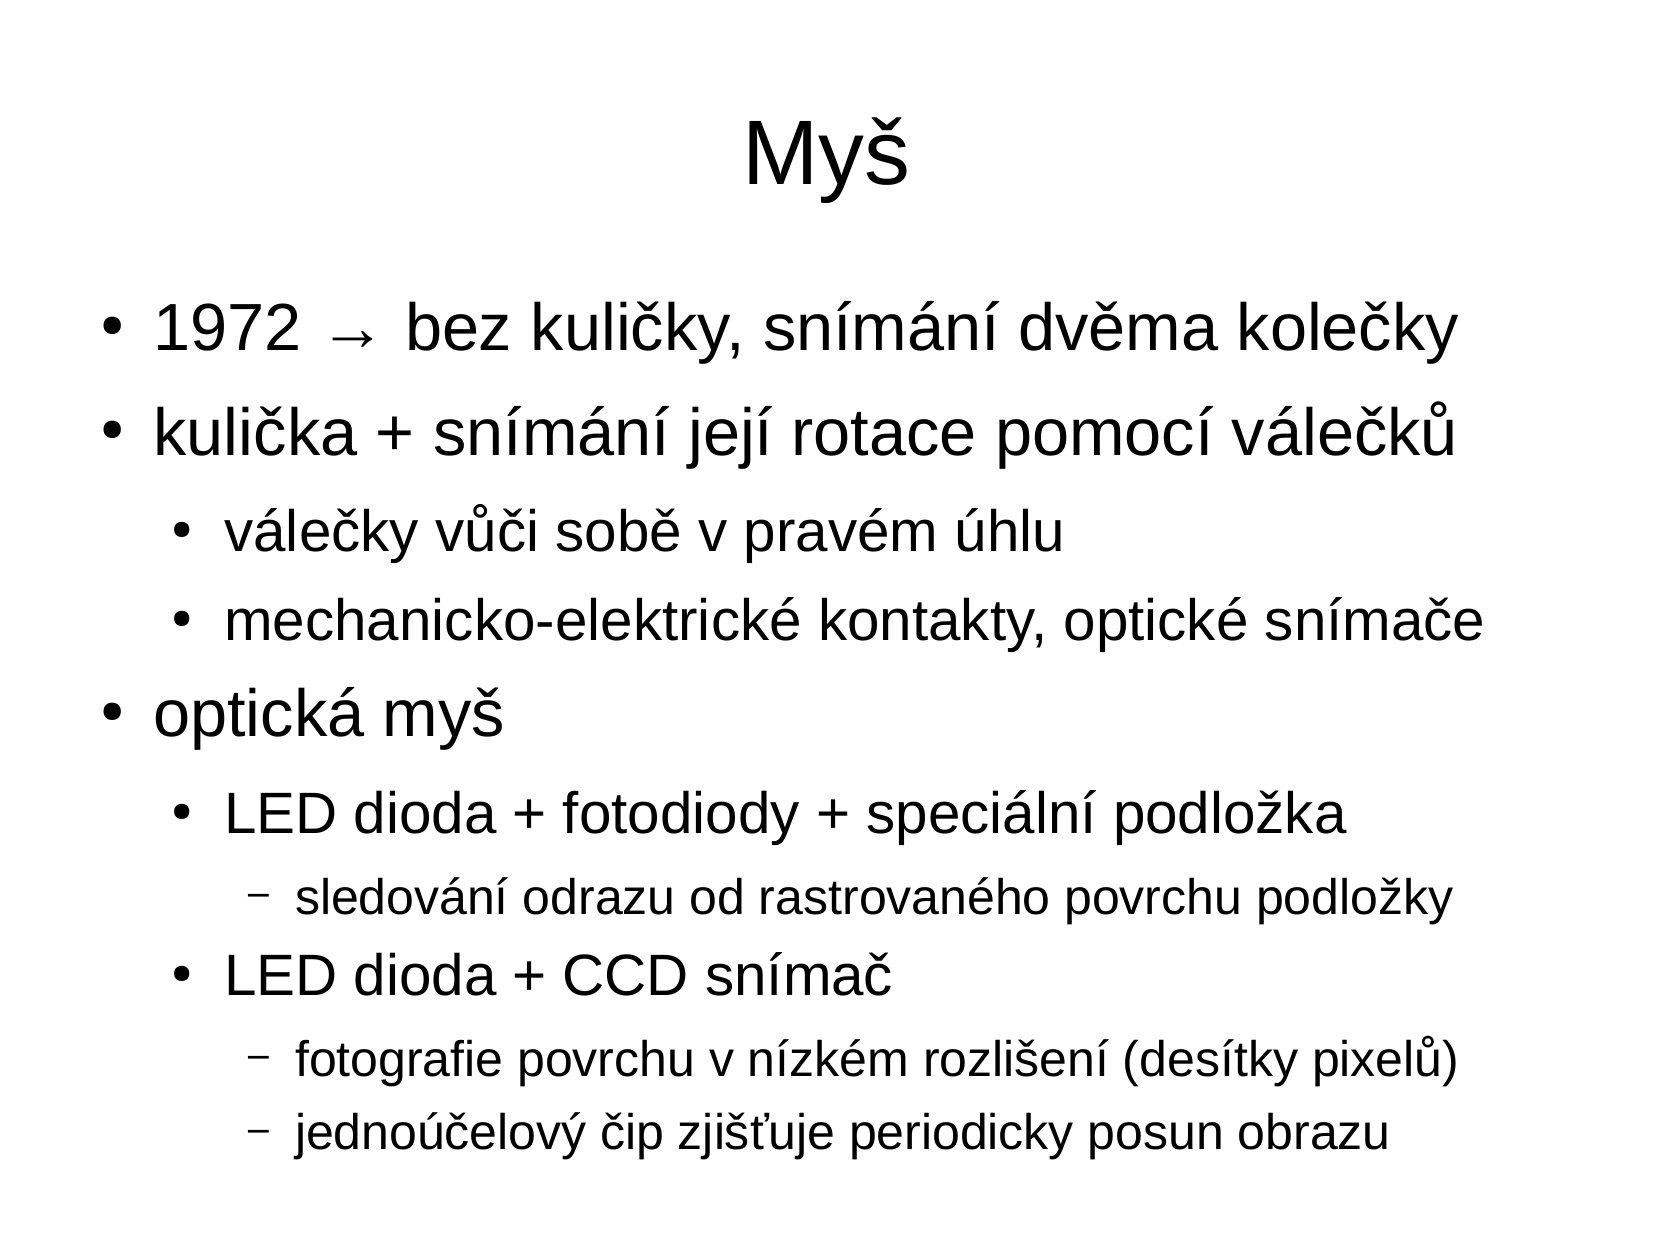

# Myš
1972 → bez kuličky, snímání dvěma kolečky
kulička + snímání její rotace pomocí válečků
válečky vůči sobě v pravém úhlu
mechanicko-elektrické kontakty, optické snímače
optická myš
LED dioda + fotodiody + speciální podložka
sledování odrazu od rastrovaného povrchu podložky
LED dioda + CCD snímač
fotografie povrchu v nízkém rozlišení (desítky pixelů)
jednoúčelový čip zjišťuje periodicky posun obrazu